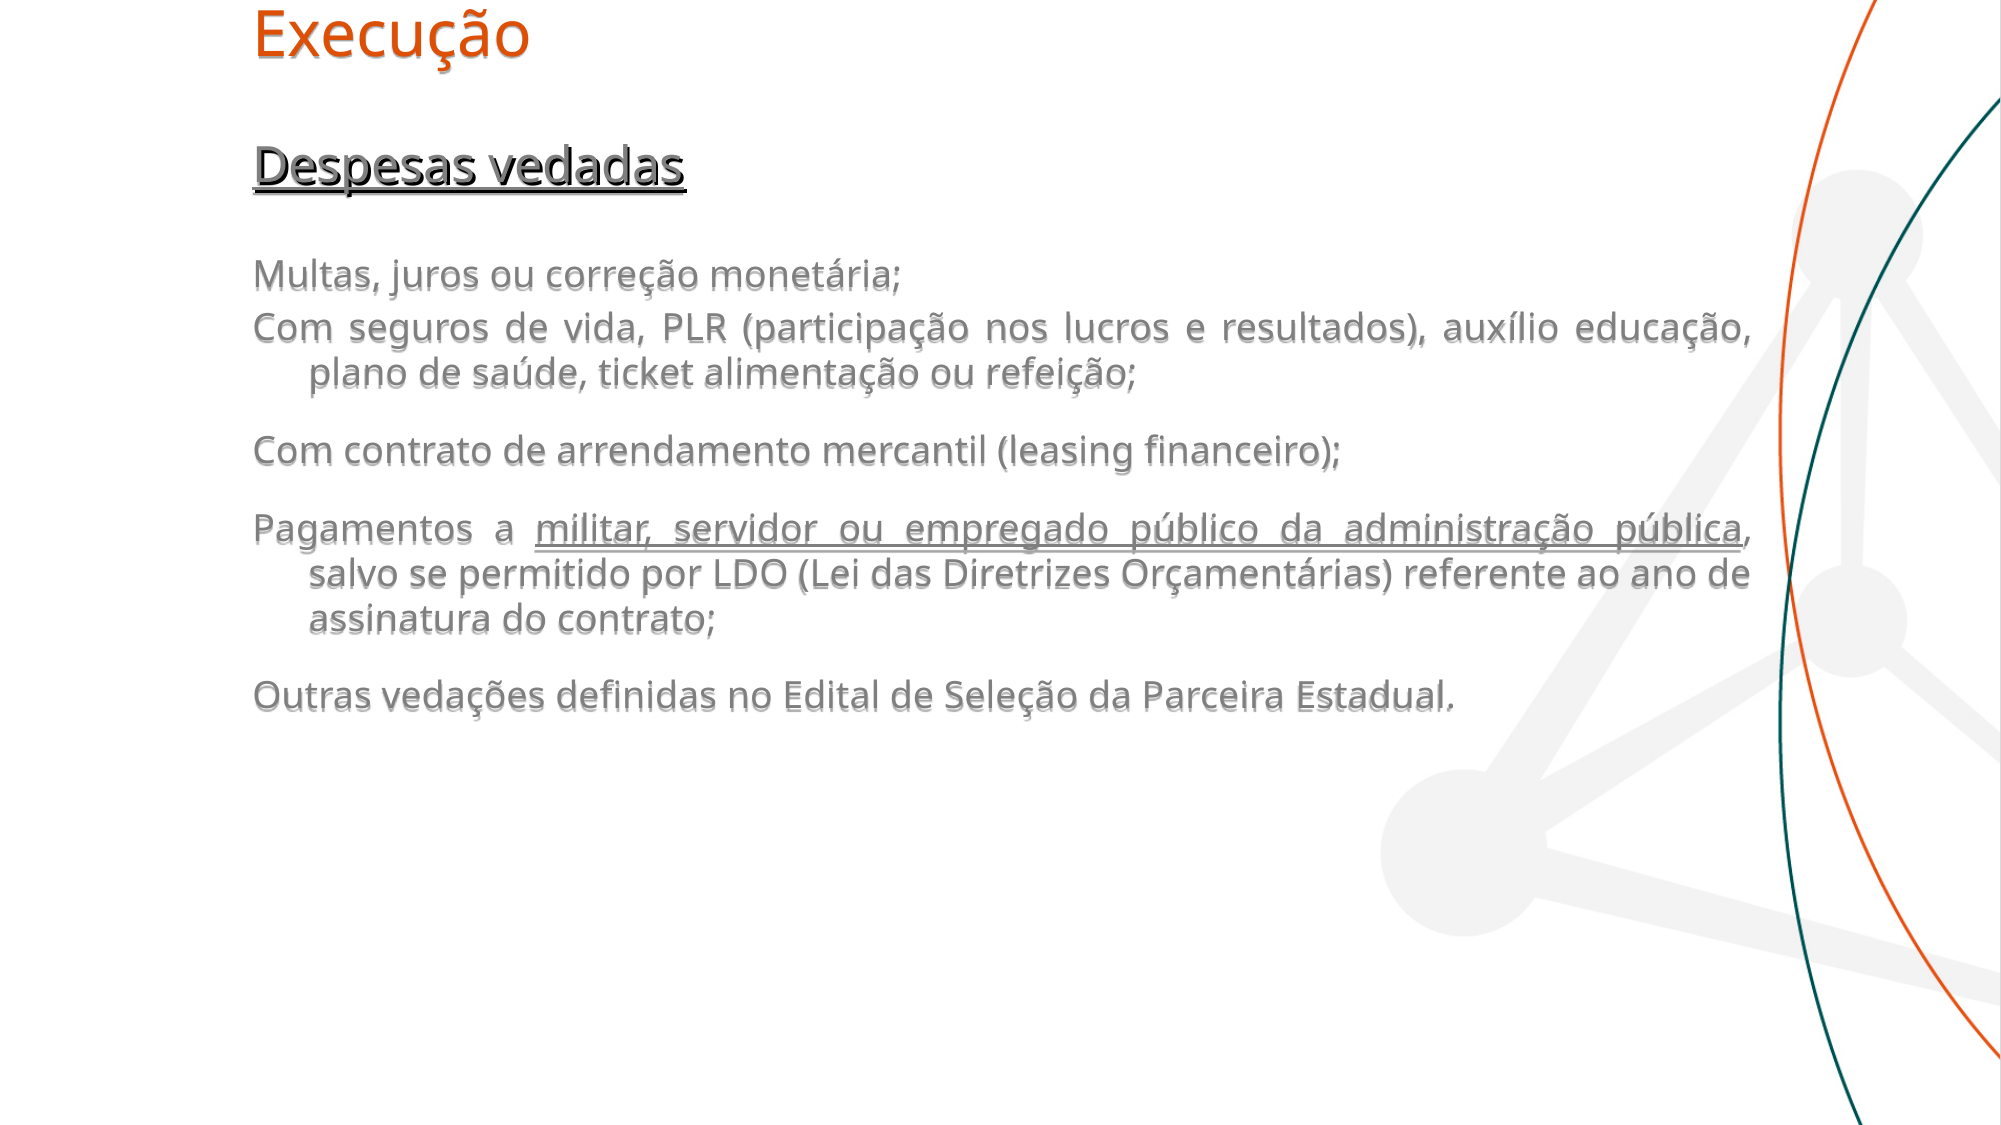

Execução
Despesas vedadas
Multas, juros ou correção monetária;
Com seguros de vida, PLR (participação nos lucros e resultados), auxílio educação, plano de saúde, ticket alimentação ou refeição;
Com contrato de arrendamento mercantil (leasing financeiro);
Pagamentos a militar, servidor ou empregado público da administração pública, salvo se permitido por LDO (Lei das Diretrizes Orçamentárias) referente ao ano de assinatura do contrato;
Outras vedações definidas no Edital de Seleção da Parceira Estadual.